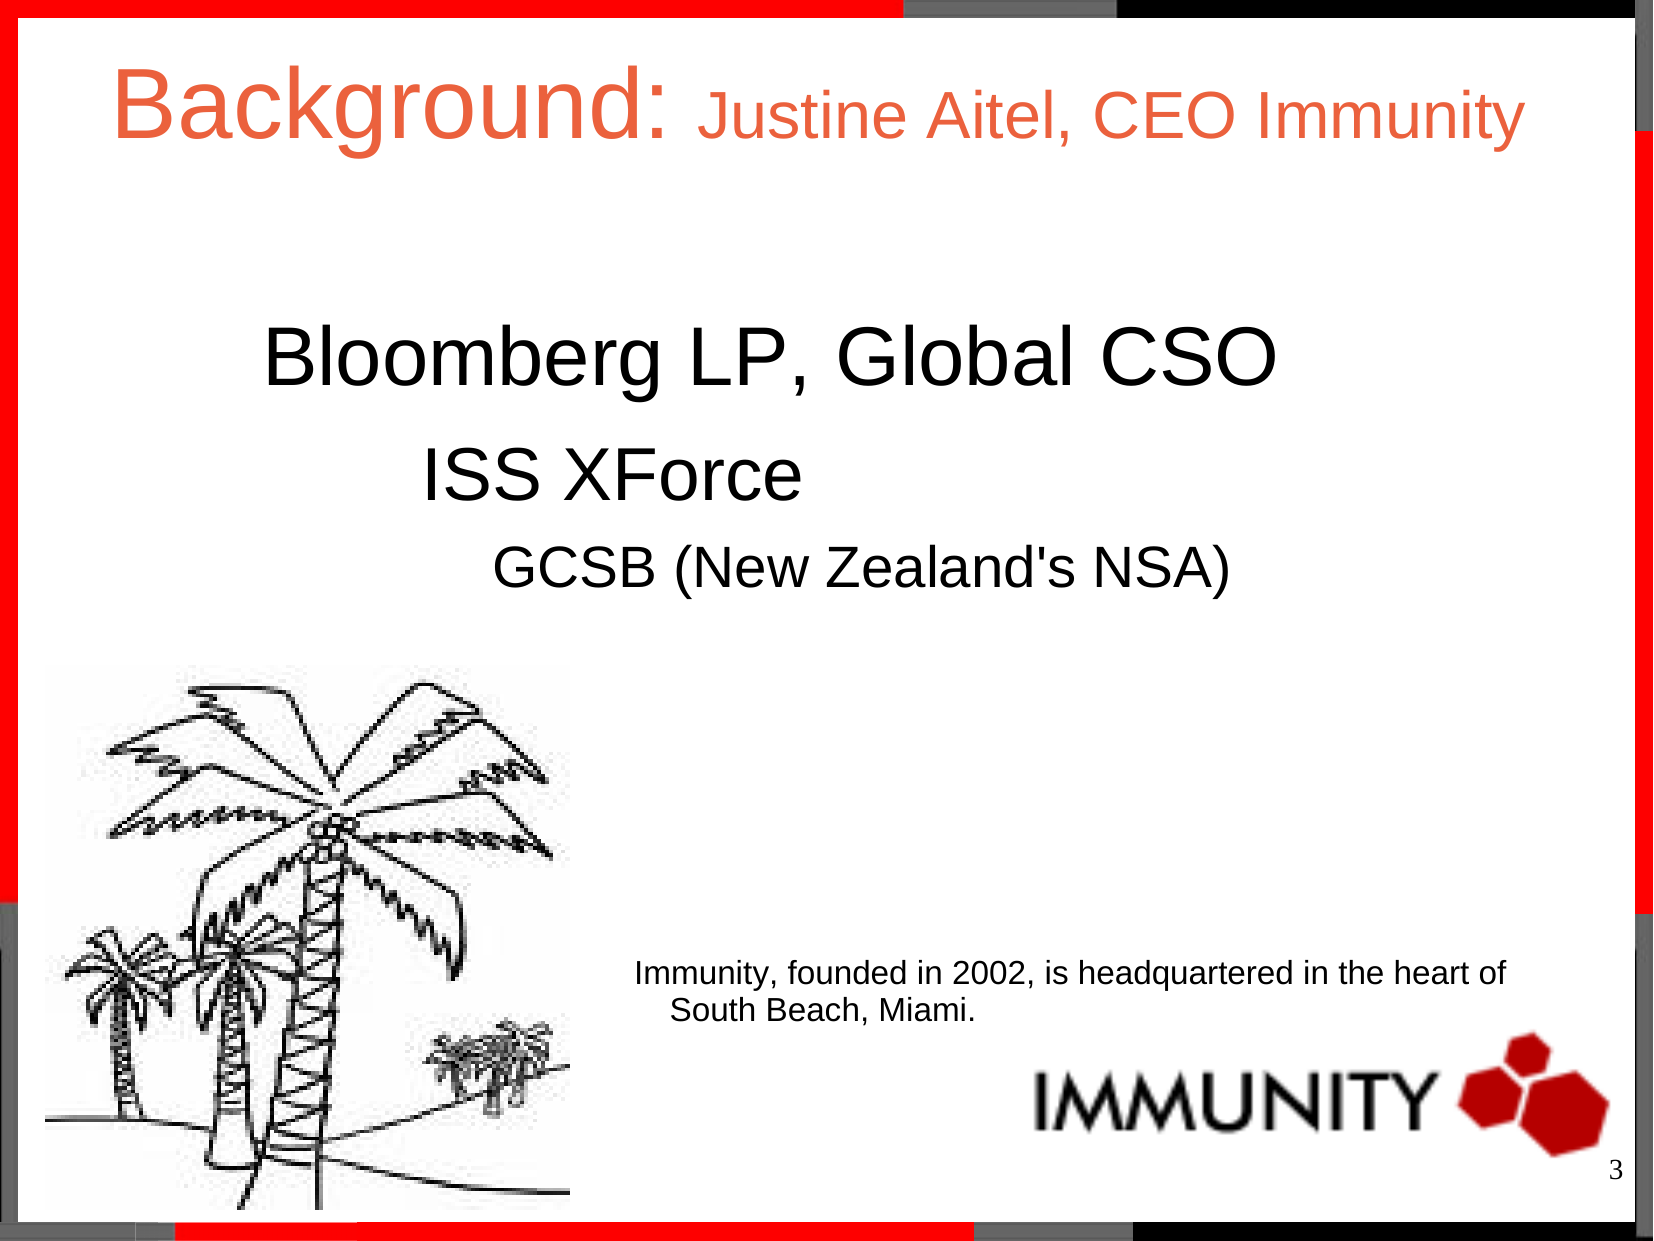

# Background: Justine Aitel, CEO Immunity
Bloomberg LP, Global CSO
ISS XForce
GCSB (New Zealand's NSA)
Immunity, founded in 2002, is headquartered in the heart of South Beach, Miami.